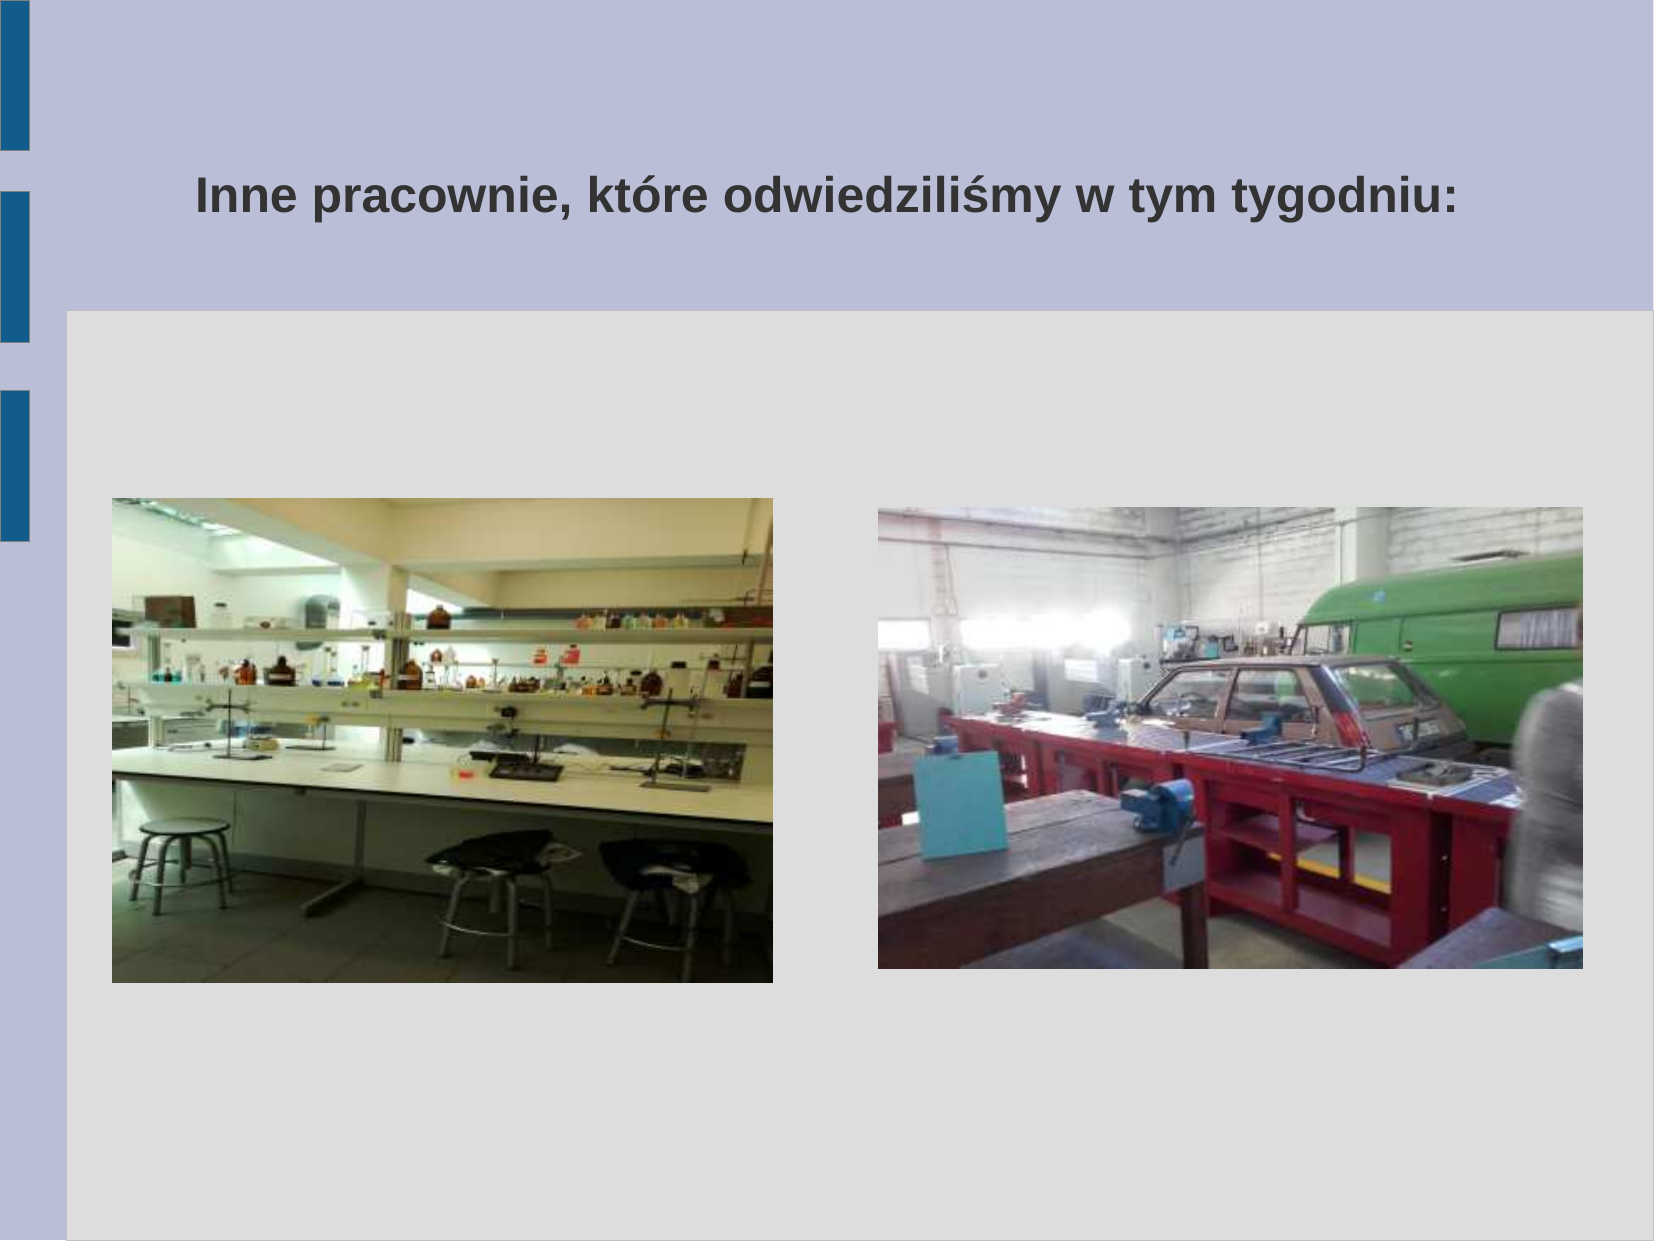

# Inne pracownie, które odwiedziliśmy w tym tygodniu: